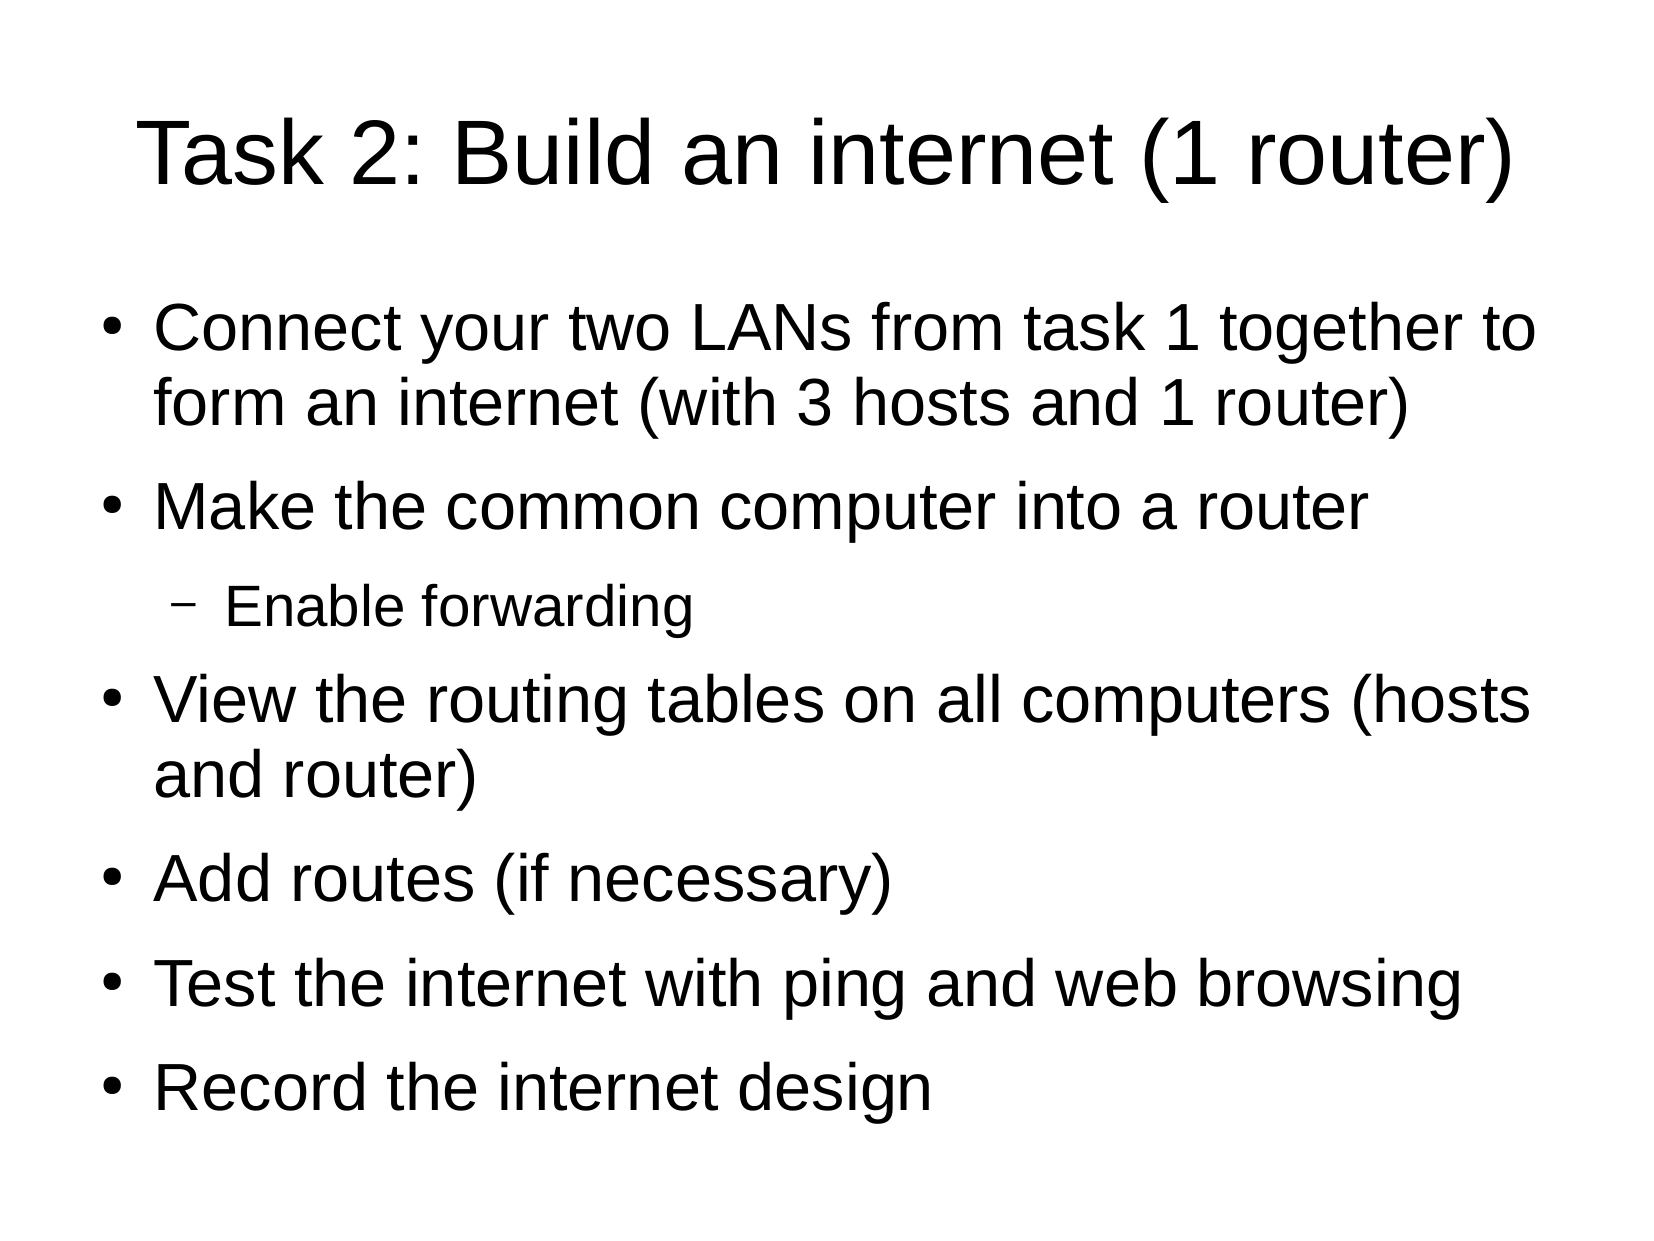

# Task 2: Build an internet (1 router)
Connect your two LANs from task 1 together to form an internet (with 3 hosts and 1 router)
Make the common computer into a router
Enable forwarding
View the routing tables on all computers (hosts and router)
Add routes (if necessary)
Test the internet with ping and web browsing
Record the internet design